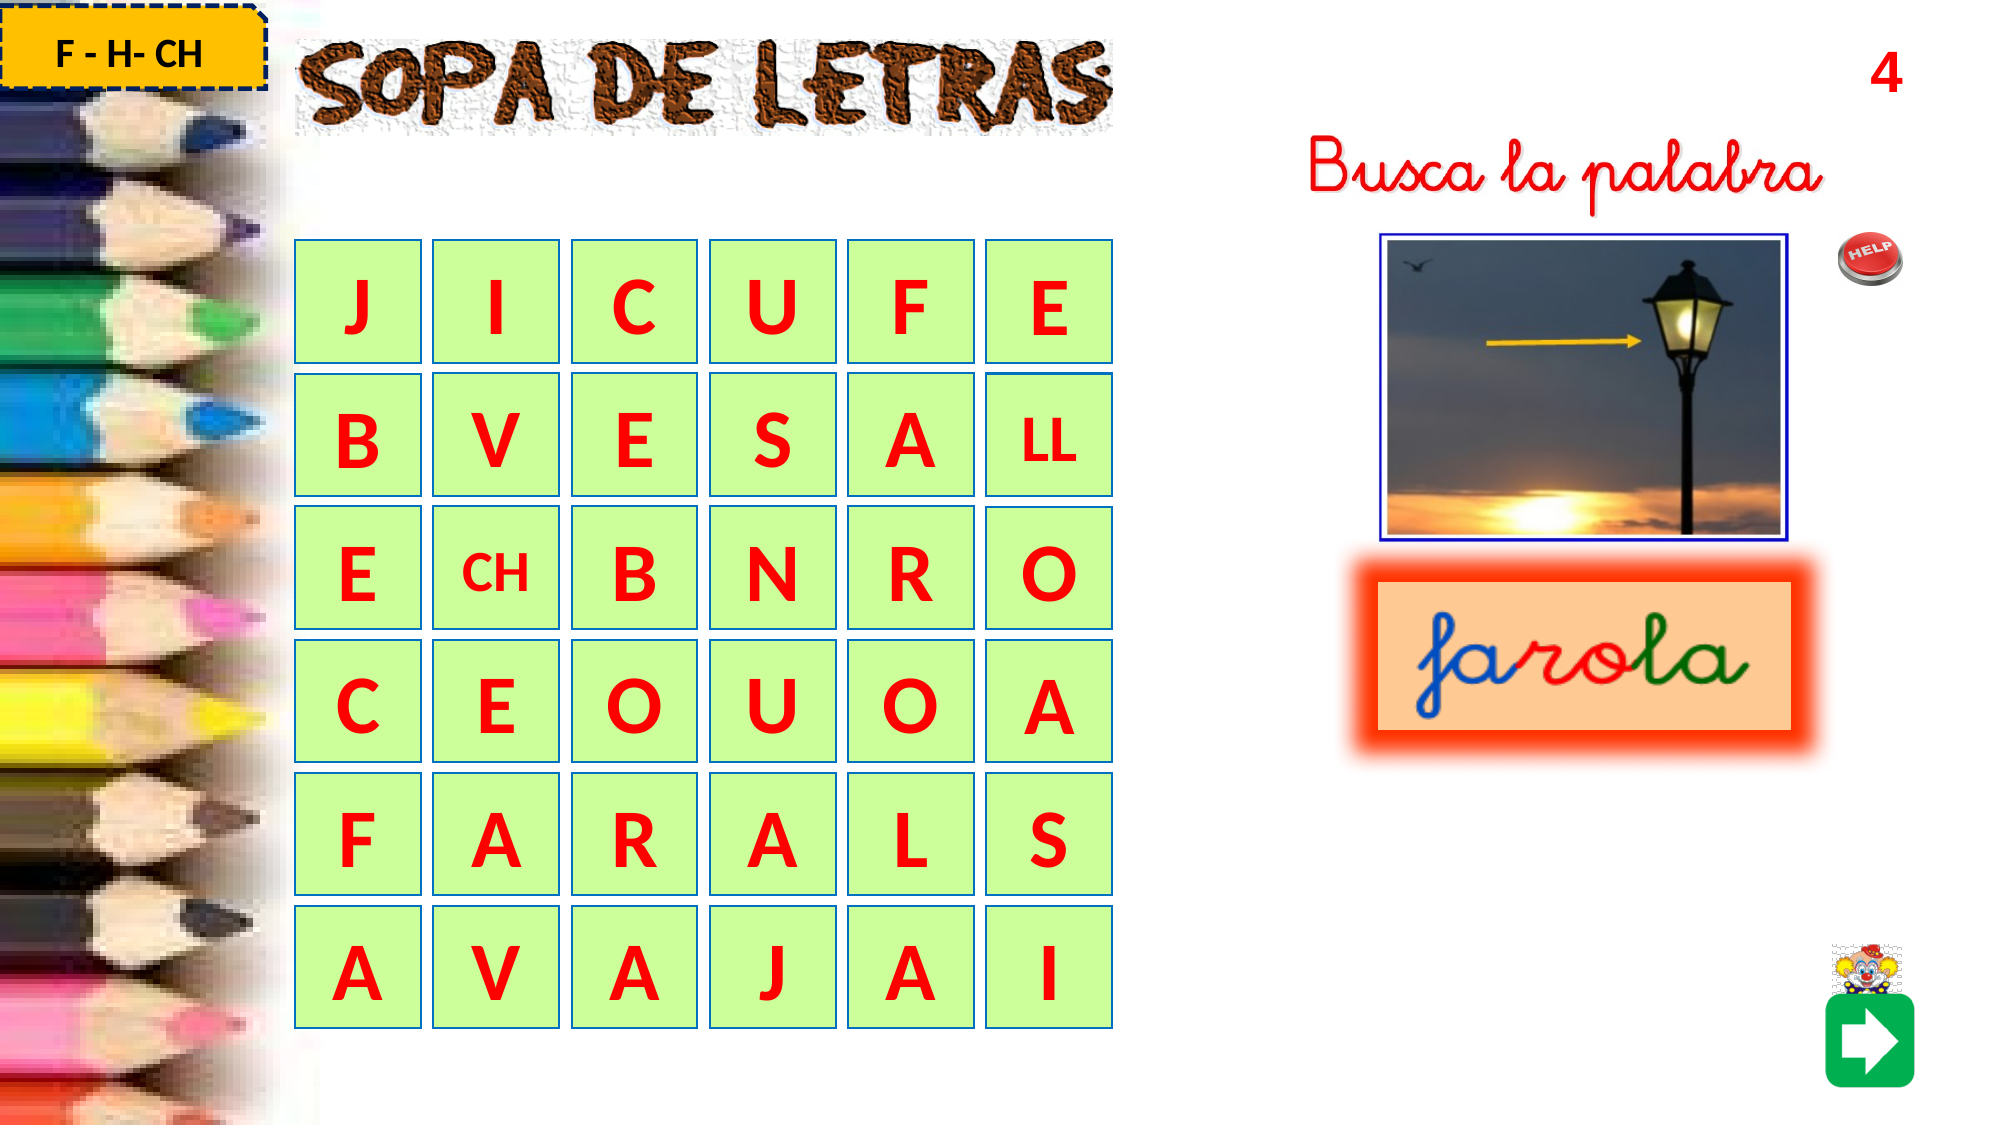

F - H- CH
4
J
I
C
U
F
E
V
E
S
A
LL
B
E
CH
B
N
R
O
C
E
O
U
O
A
F
A
R
A
L
S
A
V
A
J
A
I